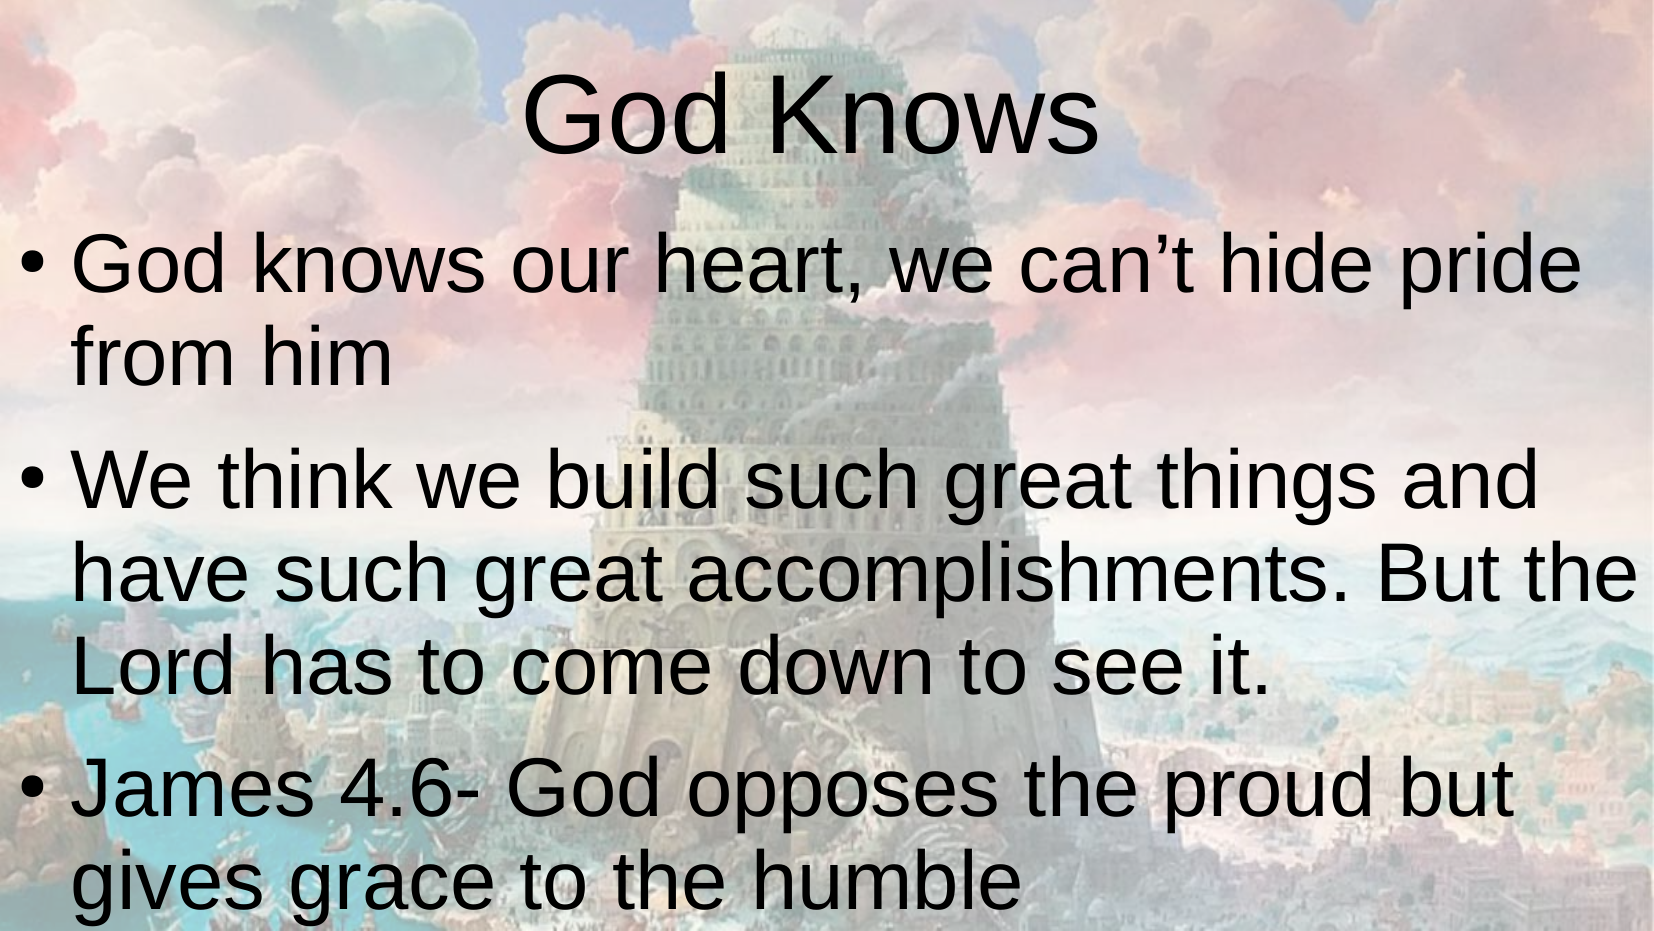

# God Knows
God knows our heart, we can’t hide pride from him
We think we build such great things and have such great accomplishments. But the Lord has to come down to see it.
James 4.6- God opposes the proud but gives grace to the humble